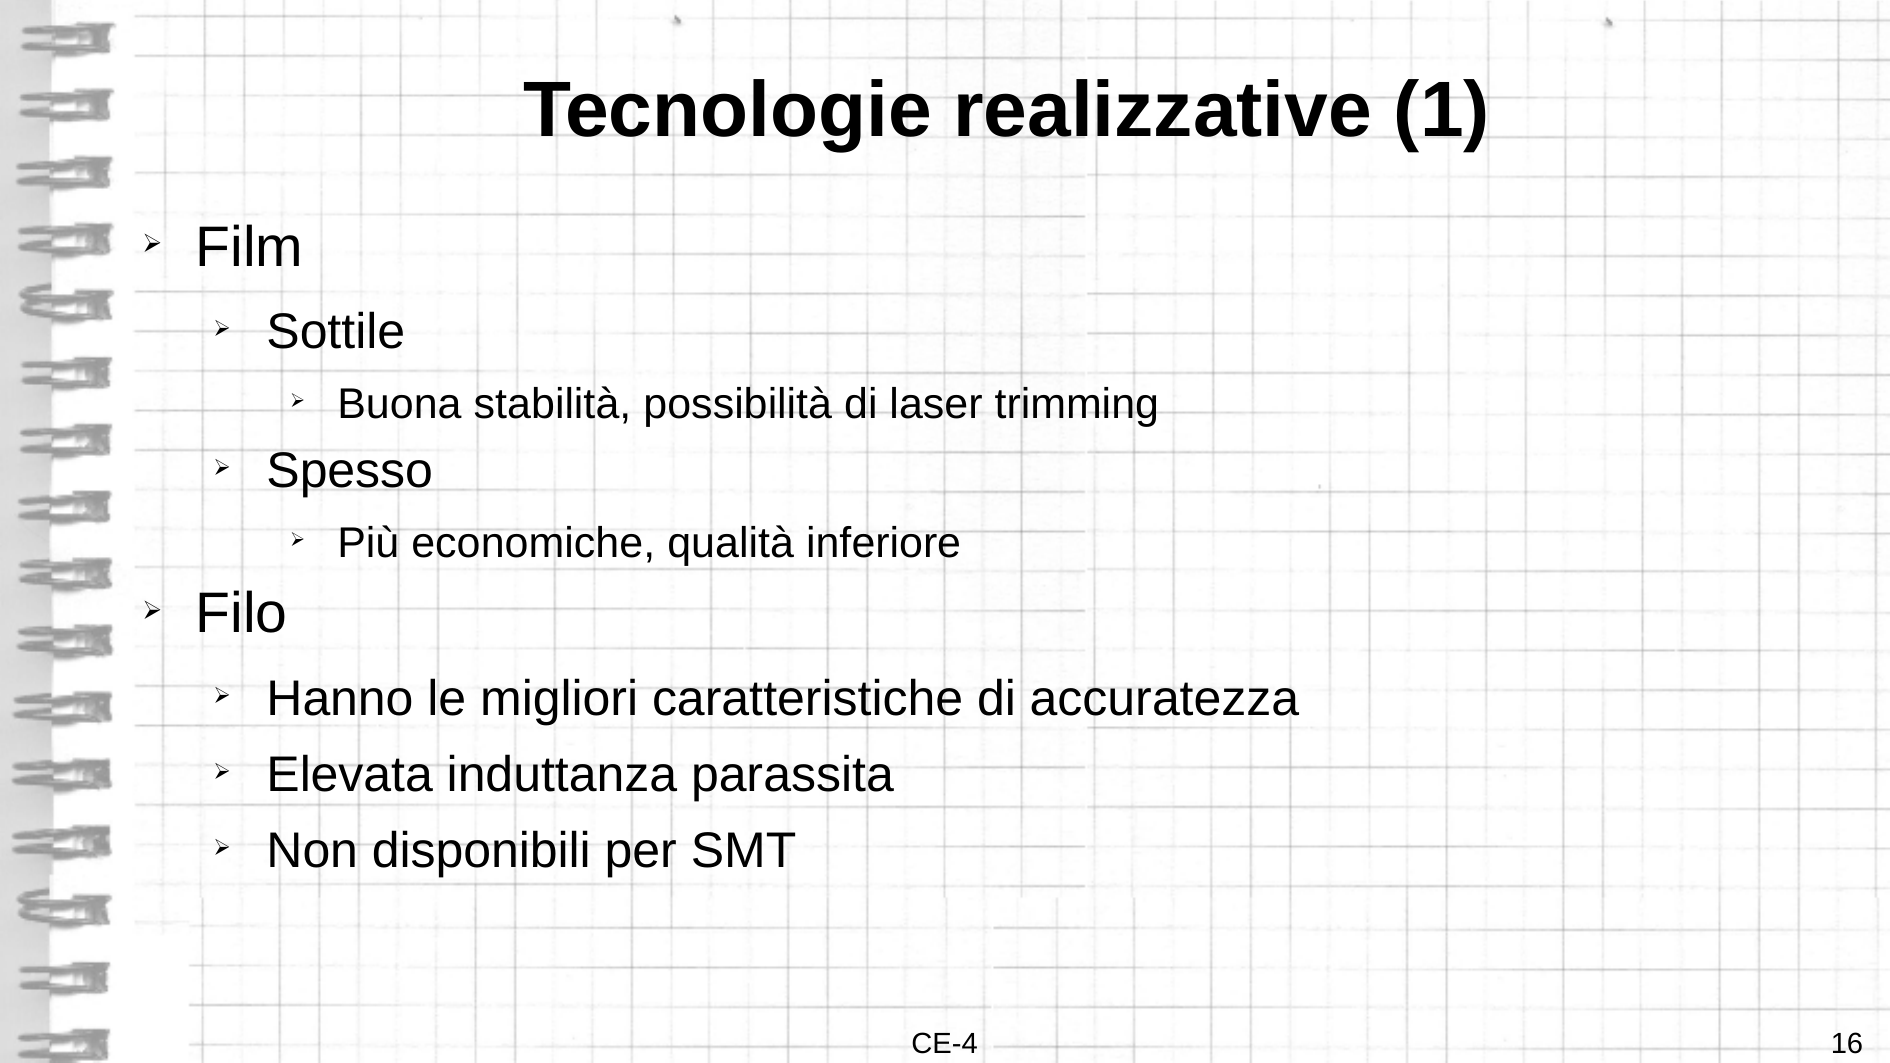

# Tecnologie realizzative (1)
Film
Sottile
Buona stabilità, possibilità di laser trimming
Spesso
Più economiche, qualità inferiore
Filo
Hanno le migliori caratteristiche di accuratezza
Elevata induttanza parassita
Non disponibili per SMT
CE-4
16